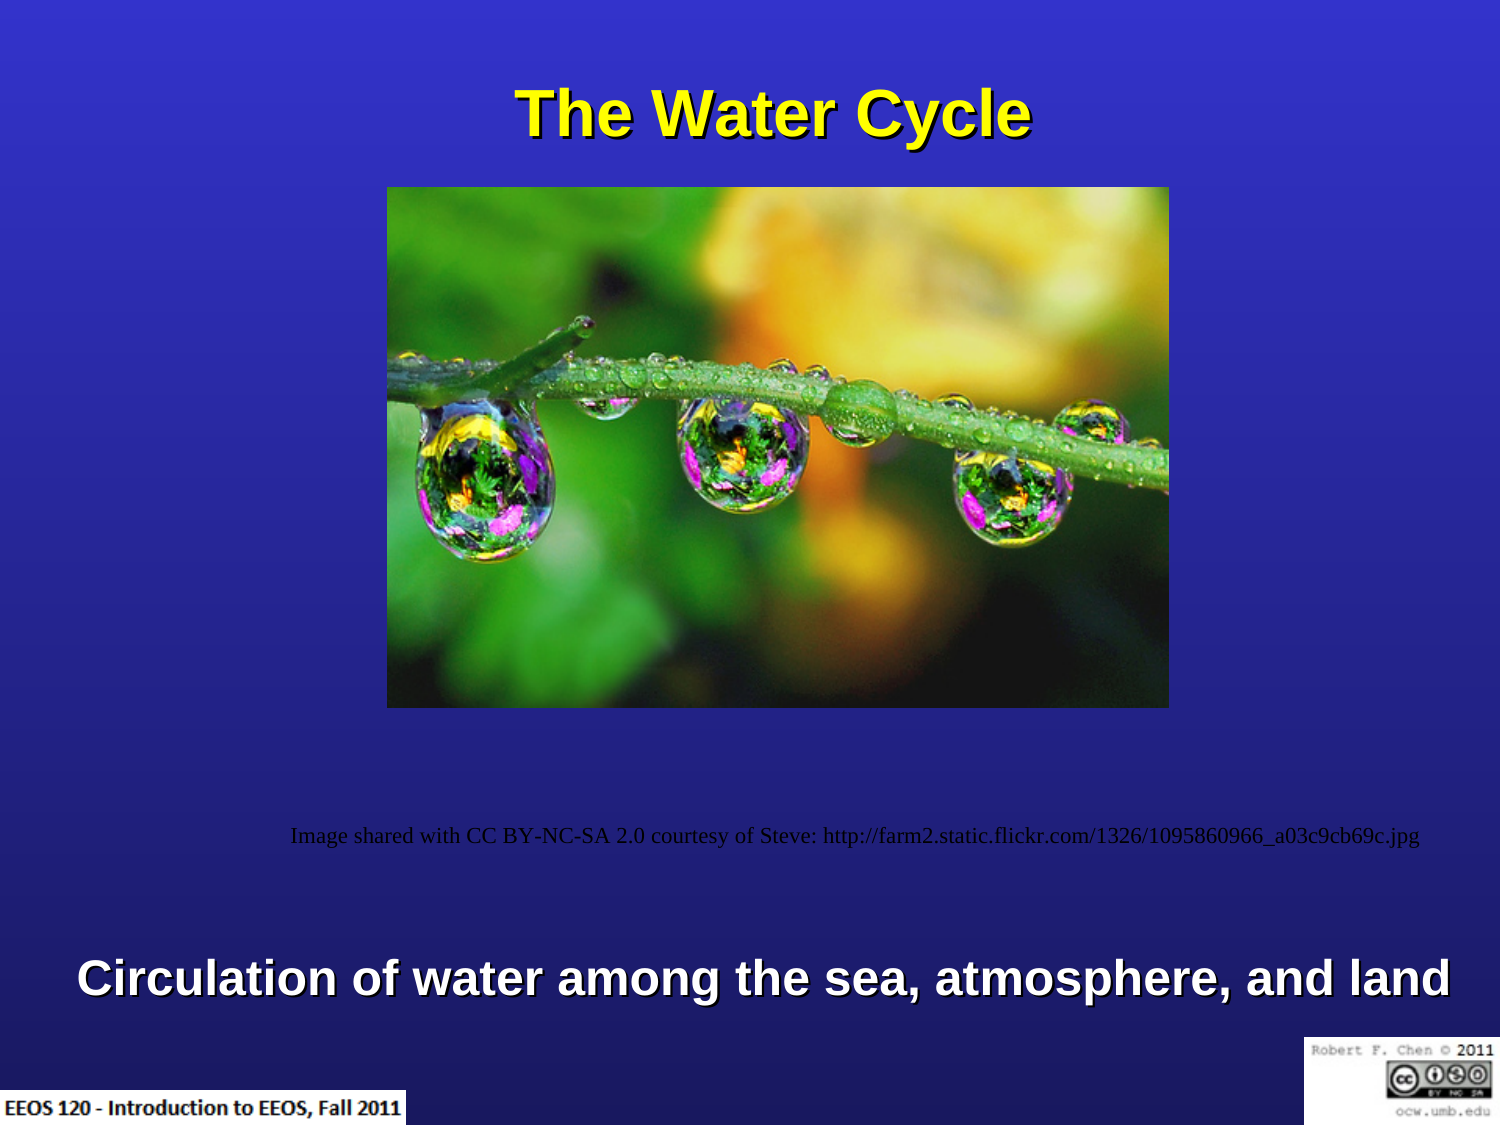

The Water Cycle
Image shared with CC BY-NC-SA 2.0 courtesy of Steve: http://farm2.static.flickr.com/1326/1095860966_a03c9cb69c.jpg
Circulation of water among the sea, atmosphere, and land